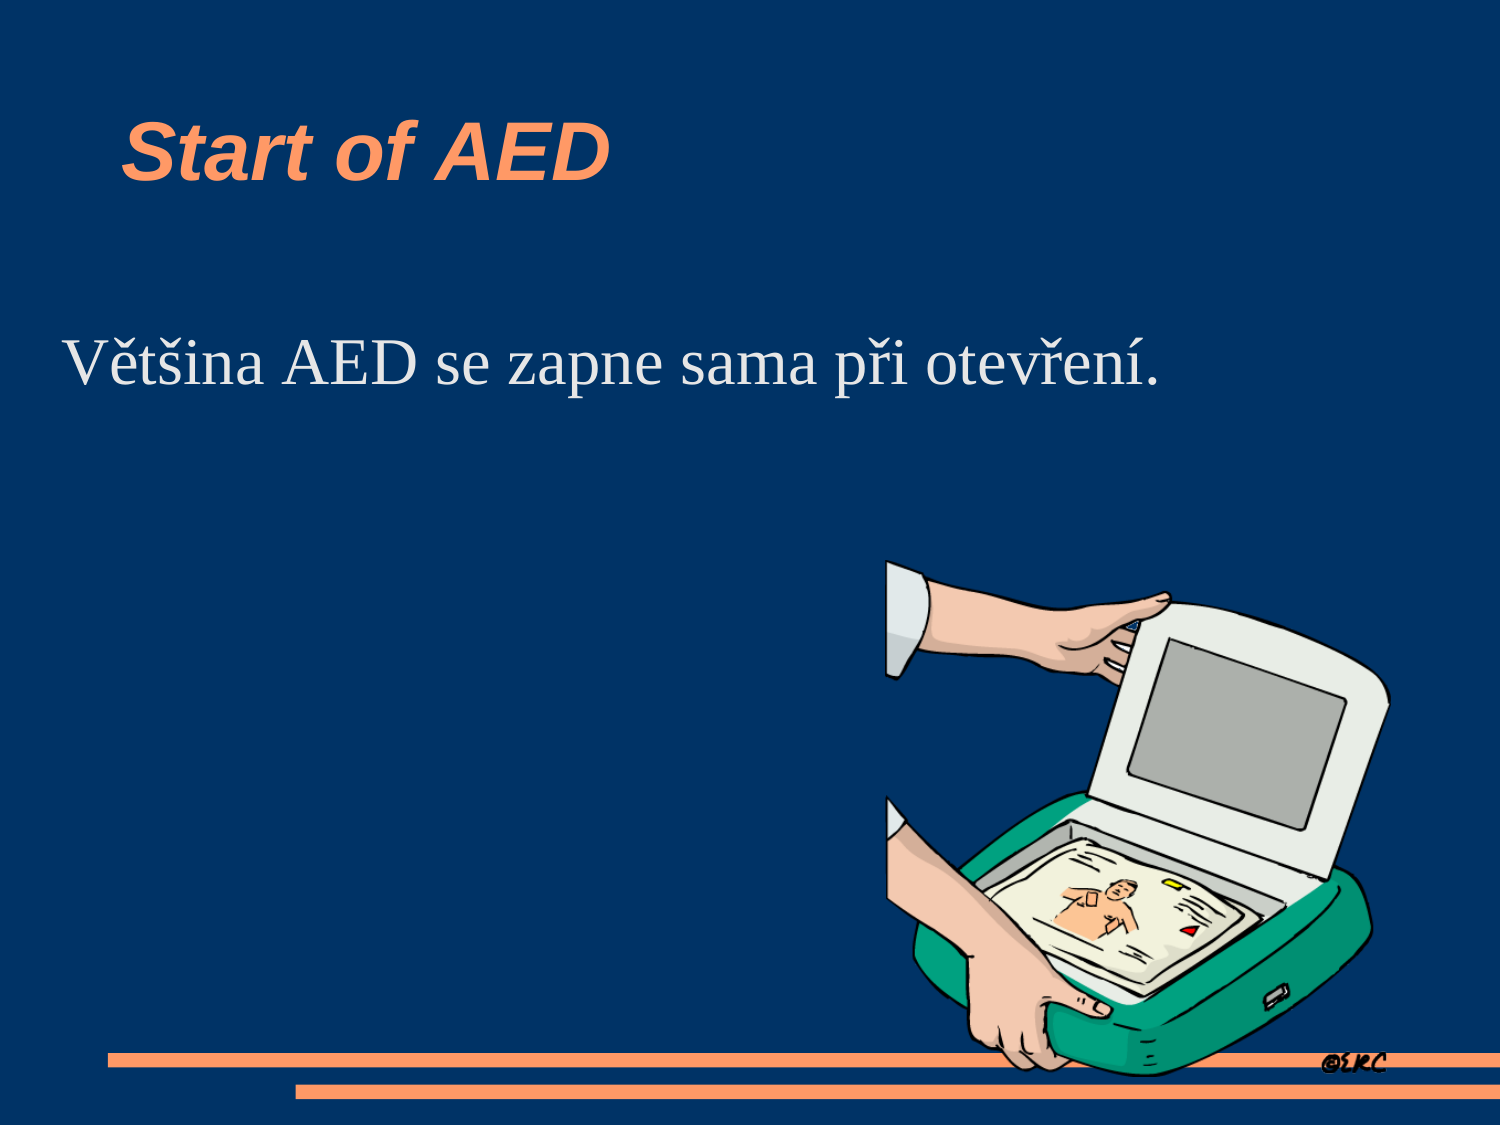

# Start of AED
Většina AED se zapne sama při otevření.